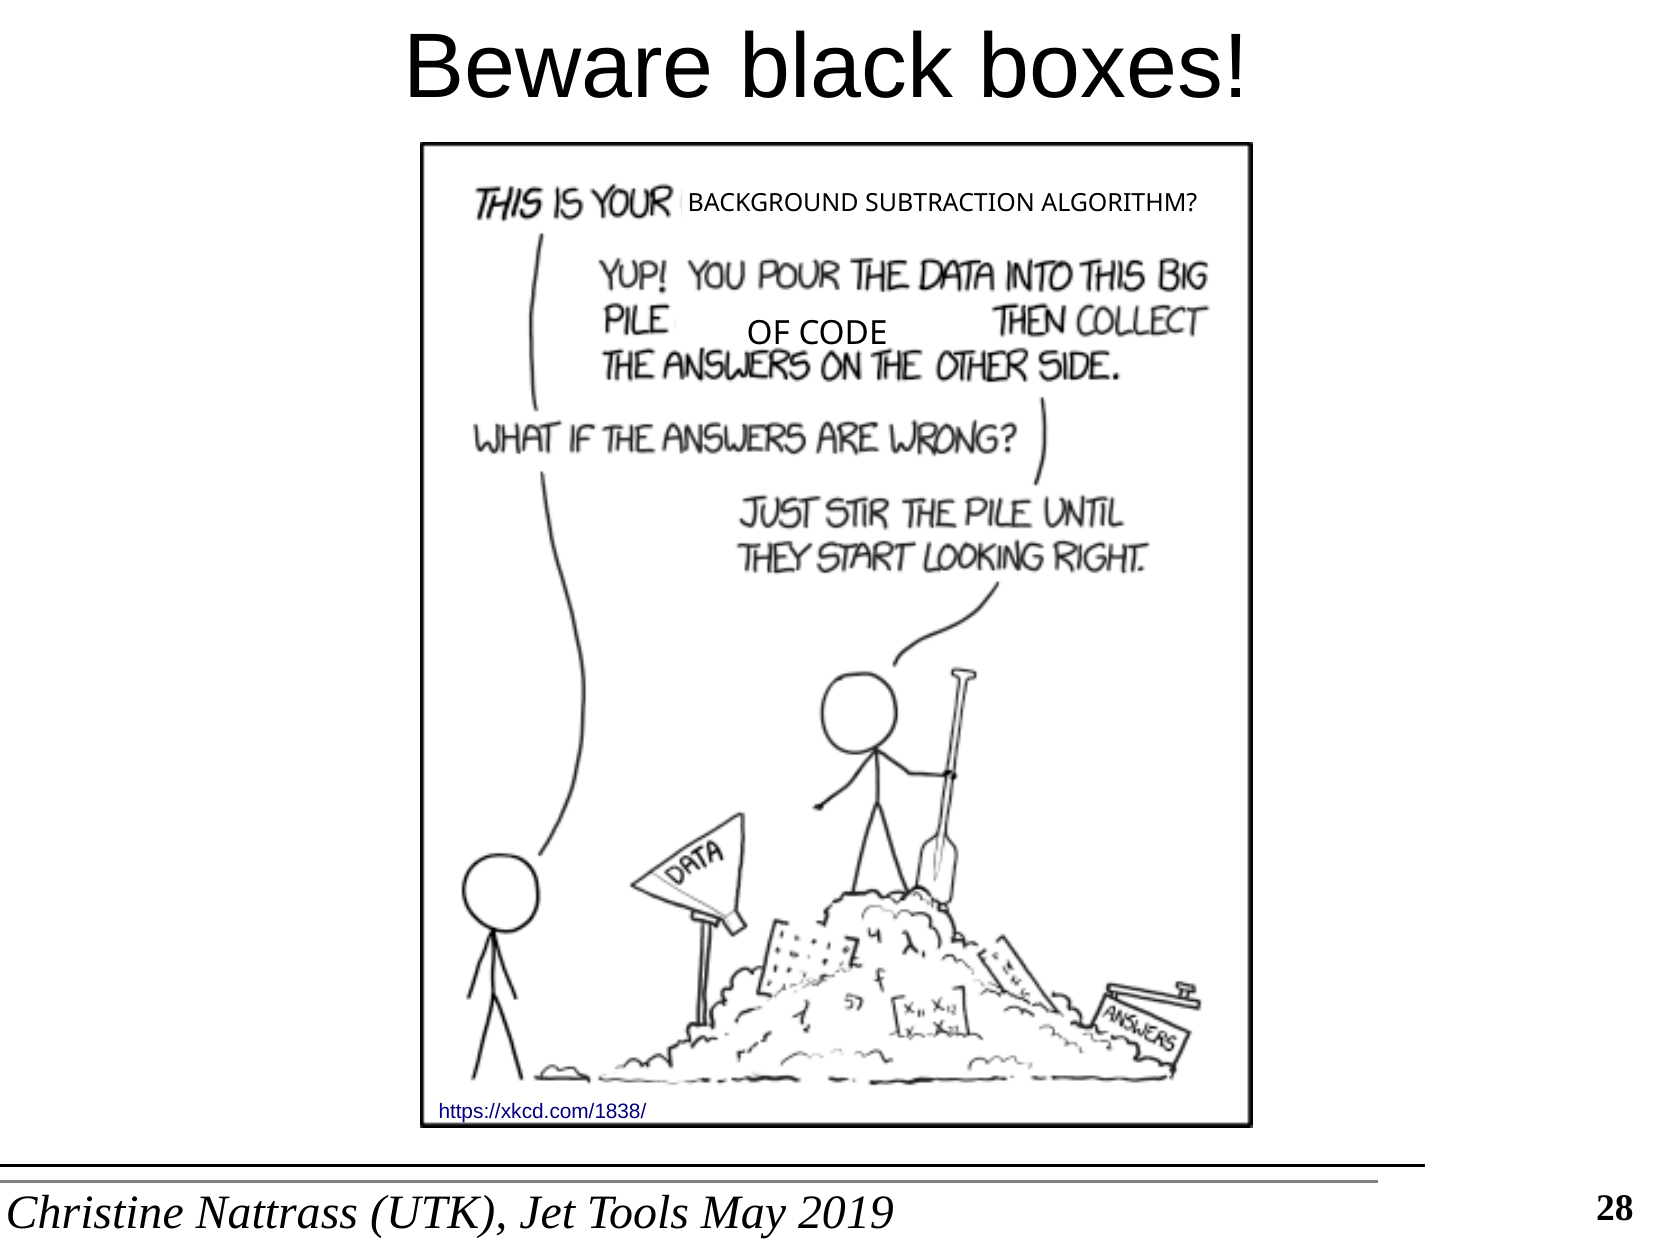

# Beware black boxes!
BACKGROUND SUBTRACTION ALGORITHM?
OF CODE
https://xkcd.com/1838/